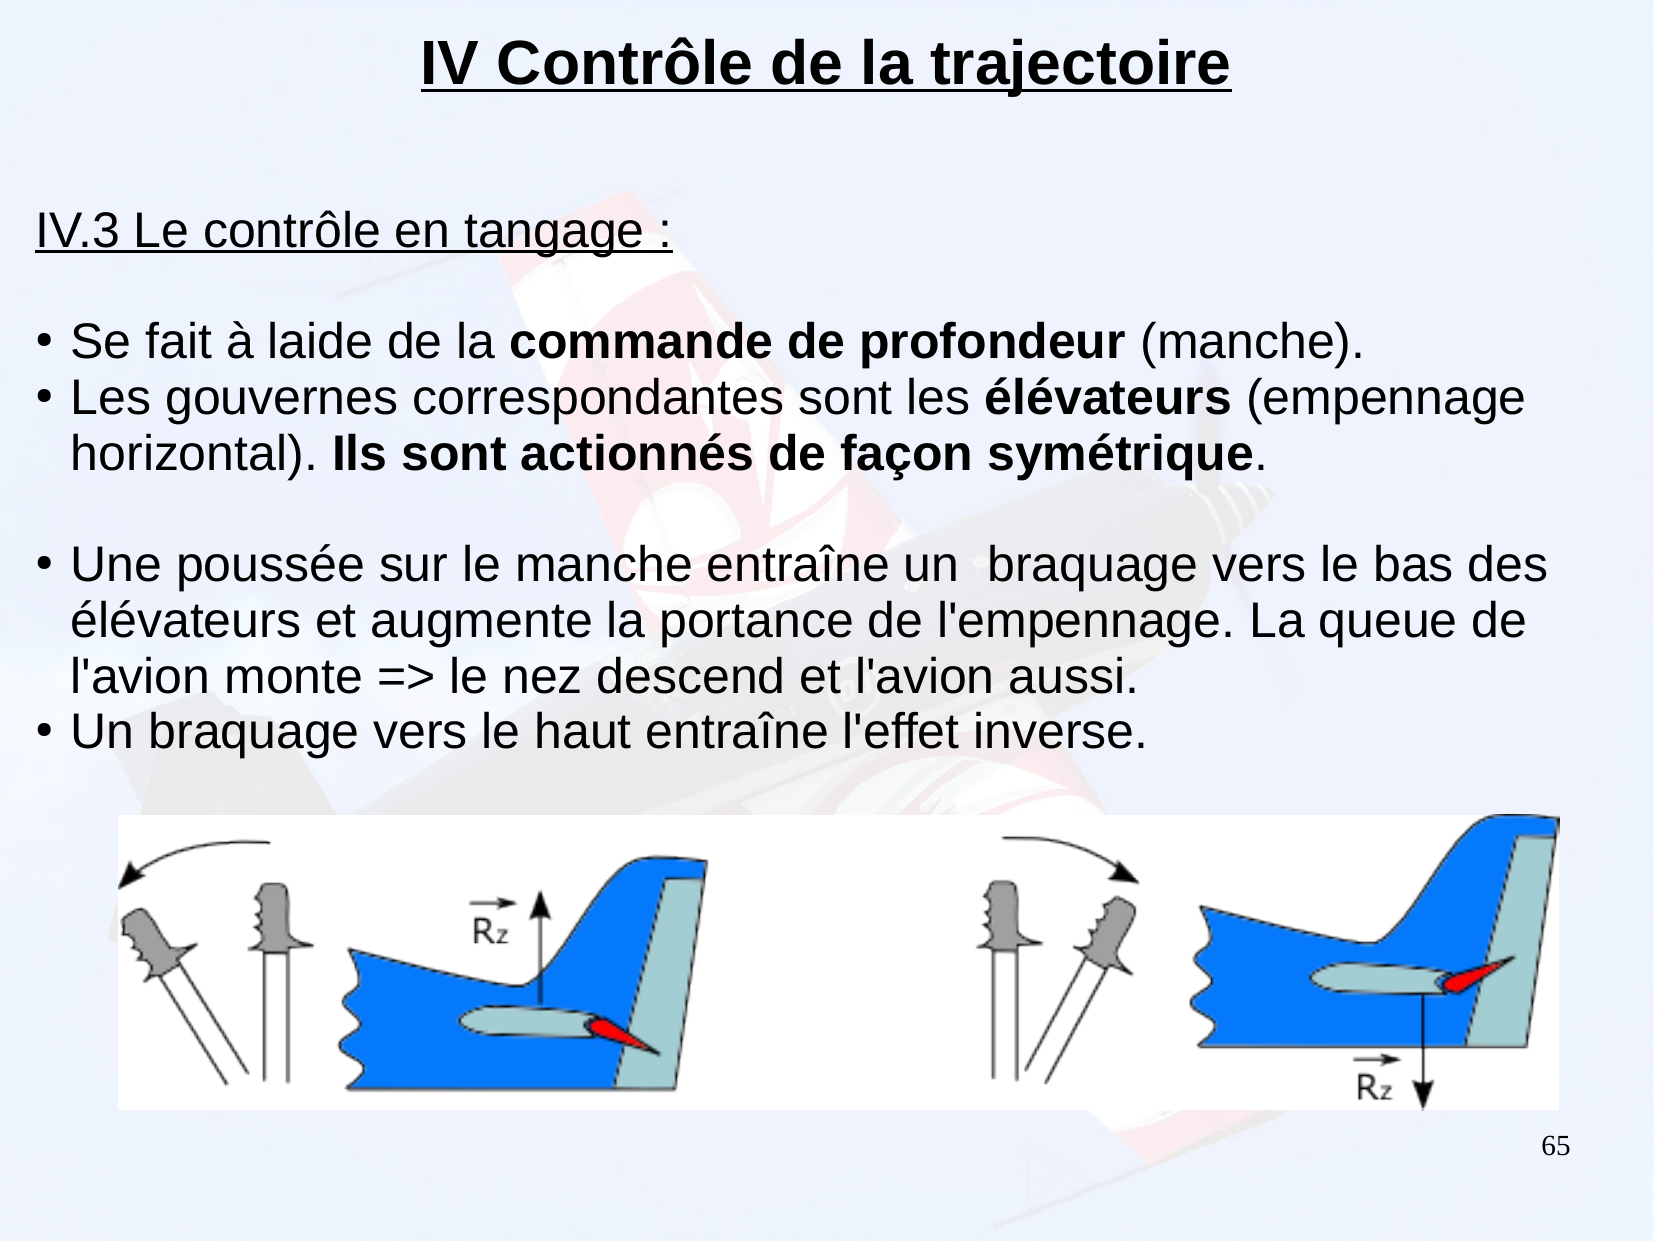

# IV Contrôle de la trajectoire
IV.3 Le contrôle en tangage :
Se fait à laide de la commande de profondeur (manche).
Les gouvernes correspondantes sont les élévateurs (empennage horizontal). Ils sont actionnés de façon symétrique.
Une poussée sur le manche entraîne un braquage vers le bas des élévateurs et augmente la portance de l'empennage. La queue de l'avion monte => le nez descend et l'avion aussi.
Un braquage vers le haut entraîne l'effet inverse.
65